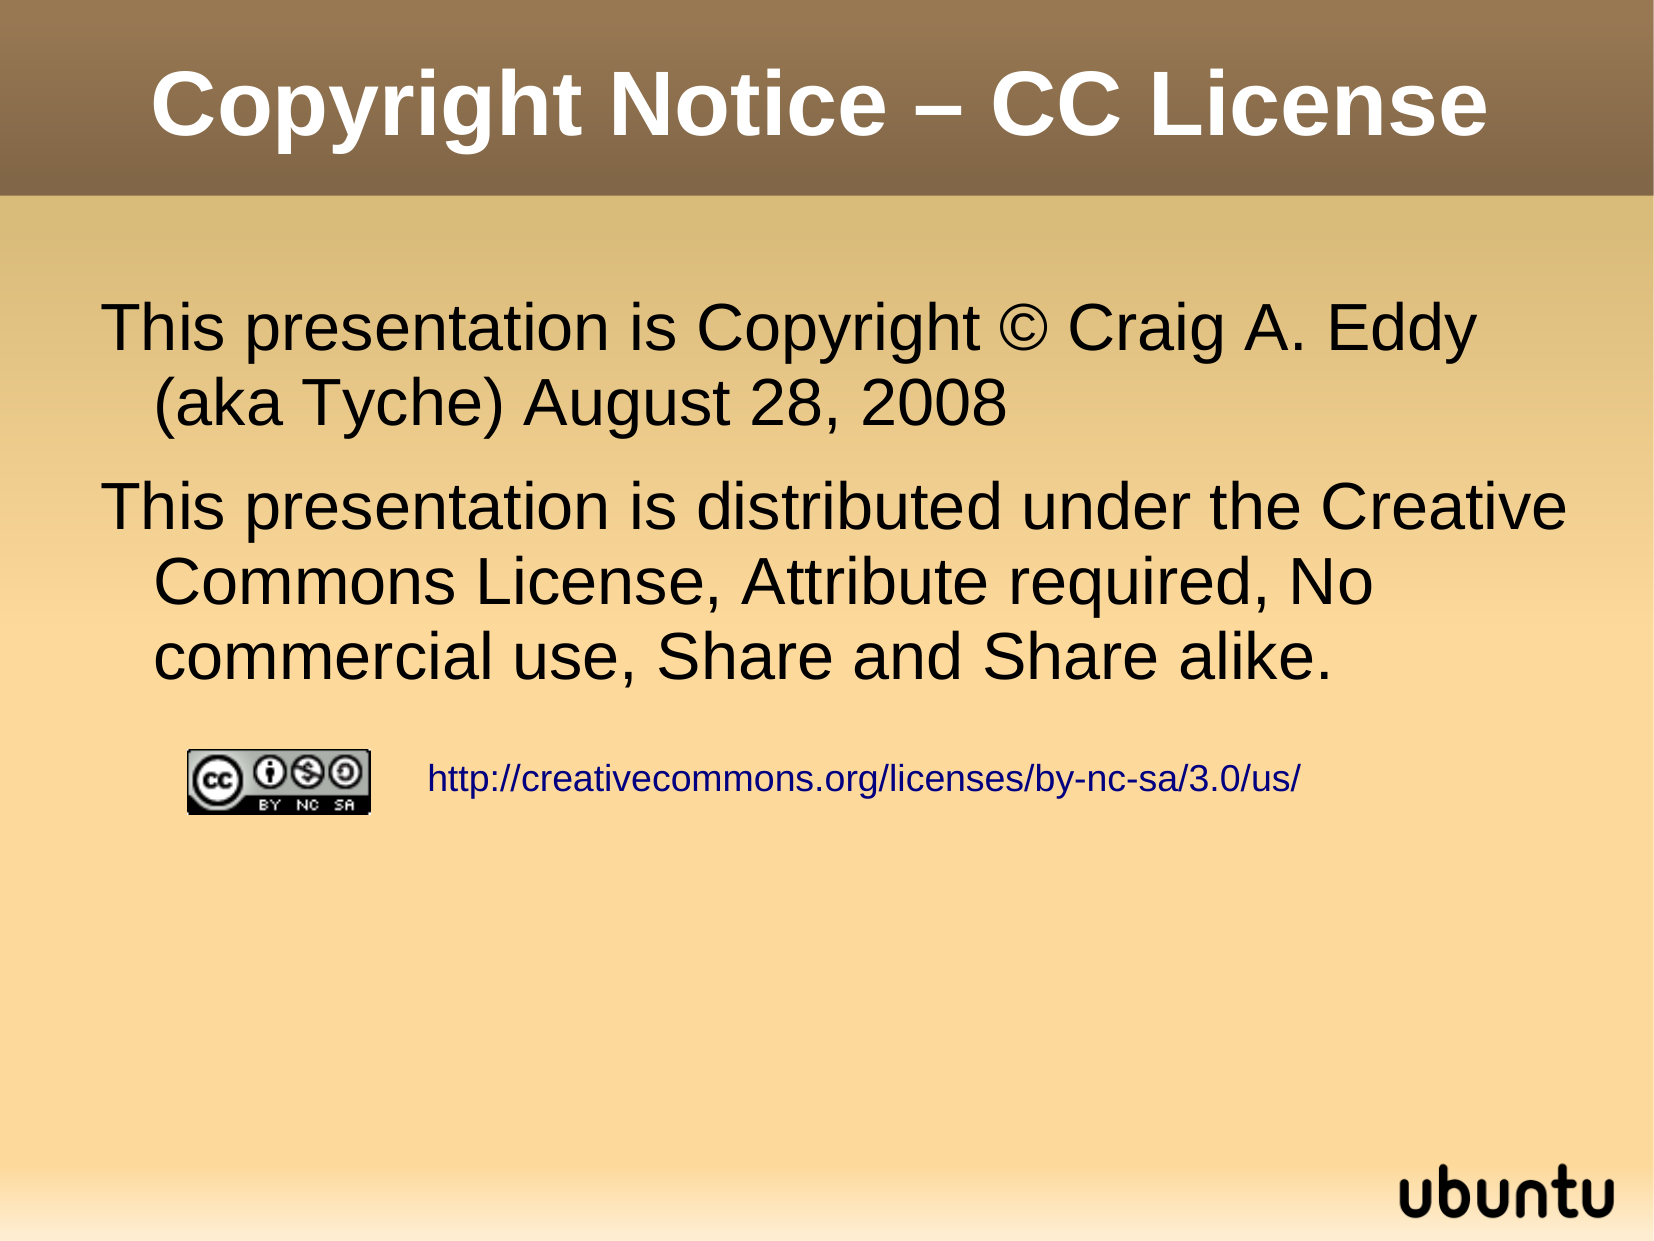

# Copyright Notice – CC License
This presentation is Copyright © Craig A. Eddy (aka Tyche) August 28, 2008
This presentation is distributed under the Creative Commons License, Attribute required, No commercial use, Share and Share alike.
http://creativecommons.org/licenses/by-nc-sa/3.0/us/